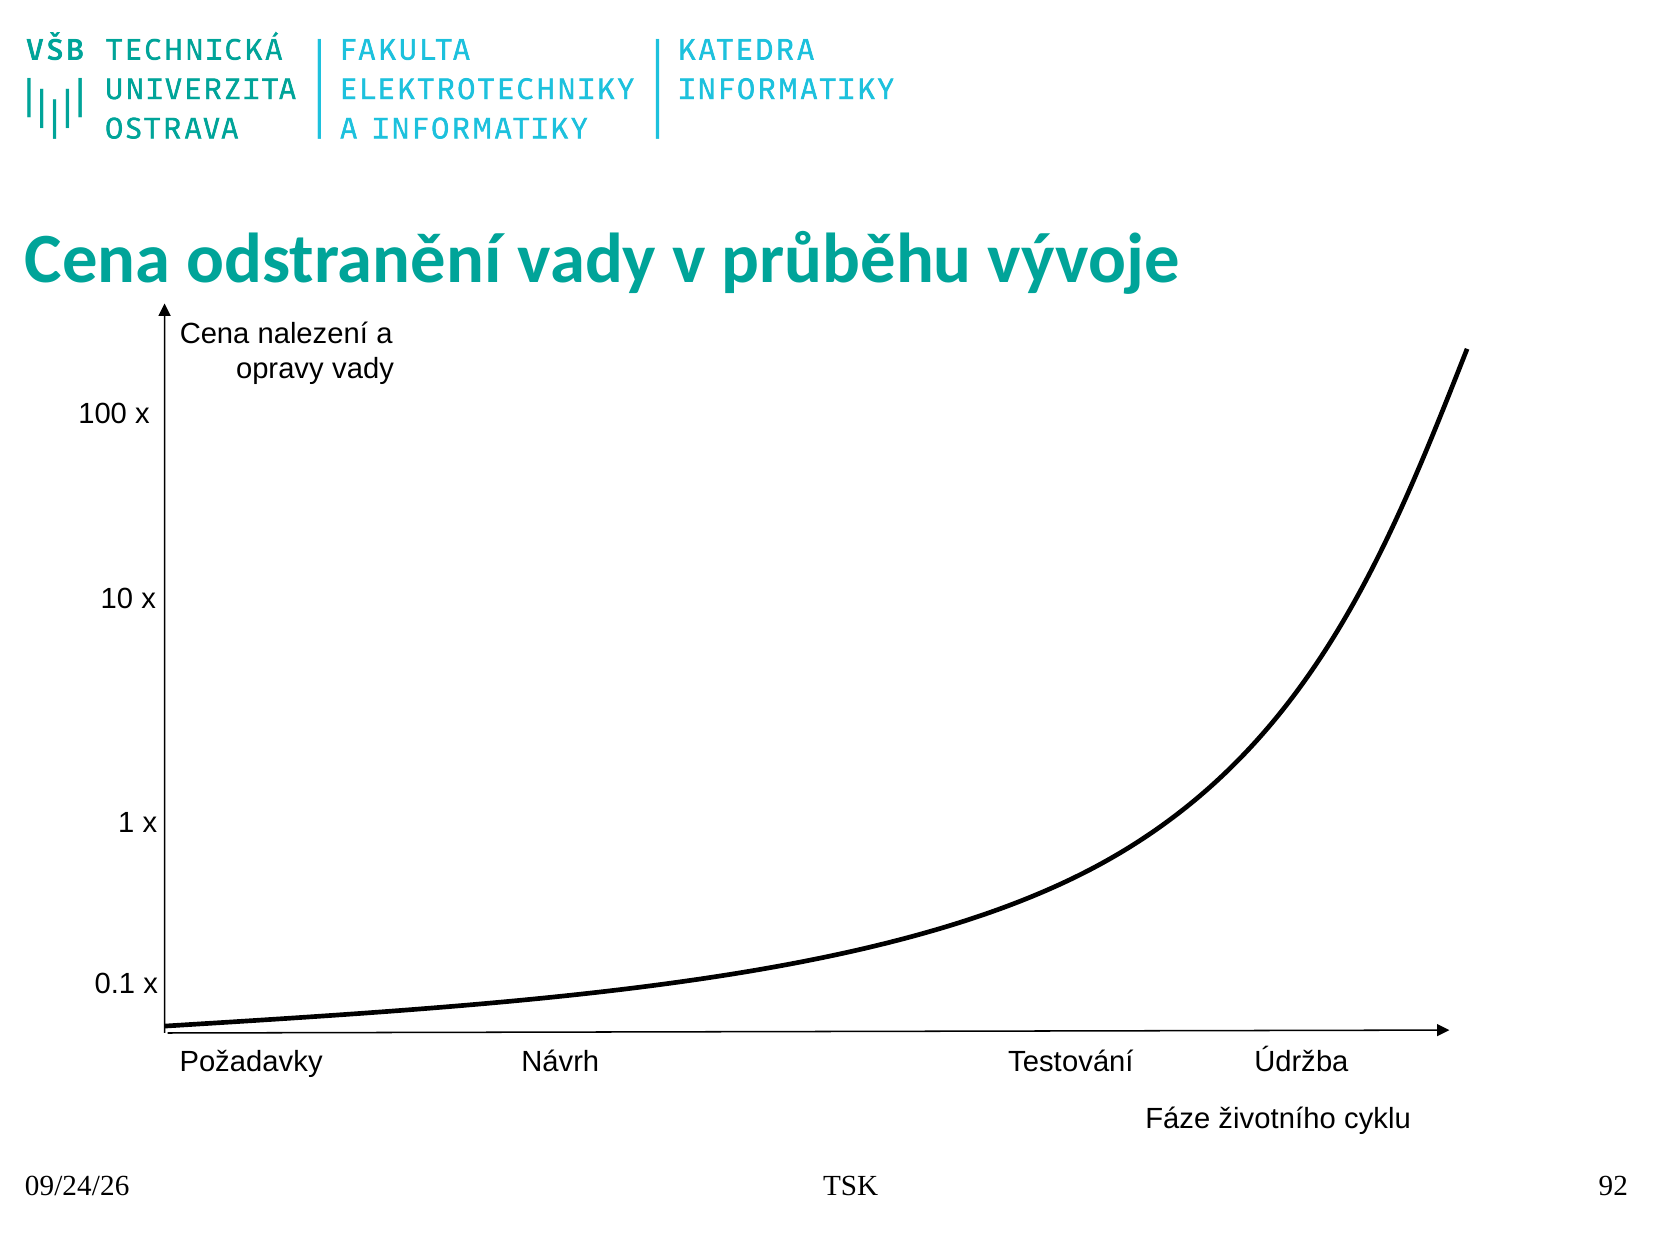

# Cena odstranění vady v průběhu vývoje
Cena nalezení a opravy vady
100 x
10 x
1 x
0.1 x
Požadavky
Návrh
Testování
Údržba
Fáze životního cyklu
TSK
92